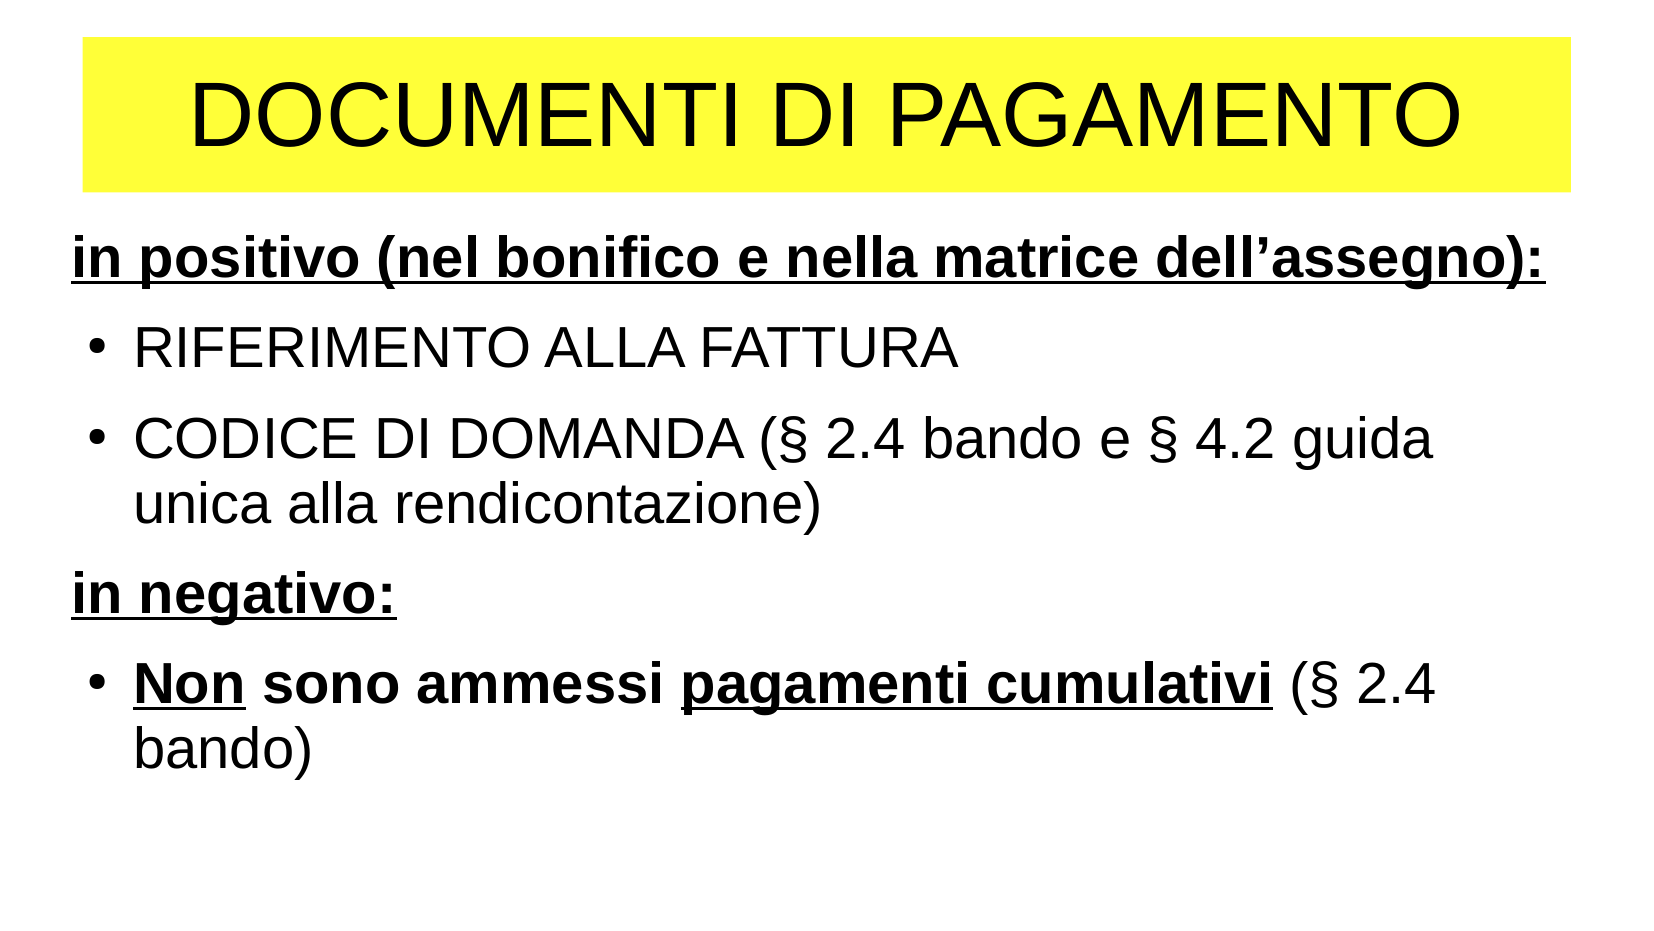

#
DOCUMENTI DI PAGAMENTO
in positivo (nel bonifico e nella matrice dell’assegno):
RIFERIMENTO ALLA FATTURA
CODICE DI DOMANDA (§ 2.4 bando e § 4.2 guida unica alla rendicontazione)
in negativo:
Non sono ammessi pagamenti cumulativi (§ 2.4 bando)